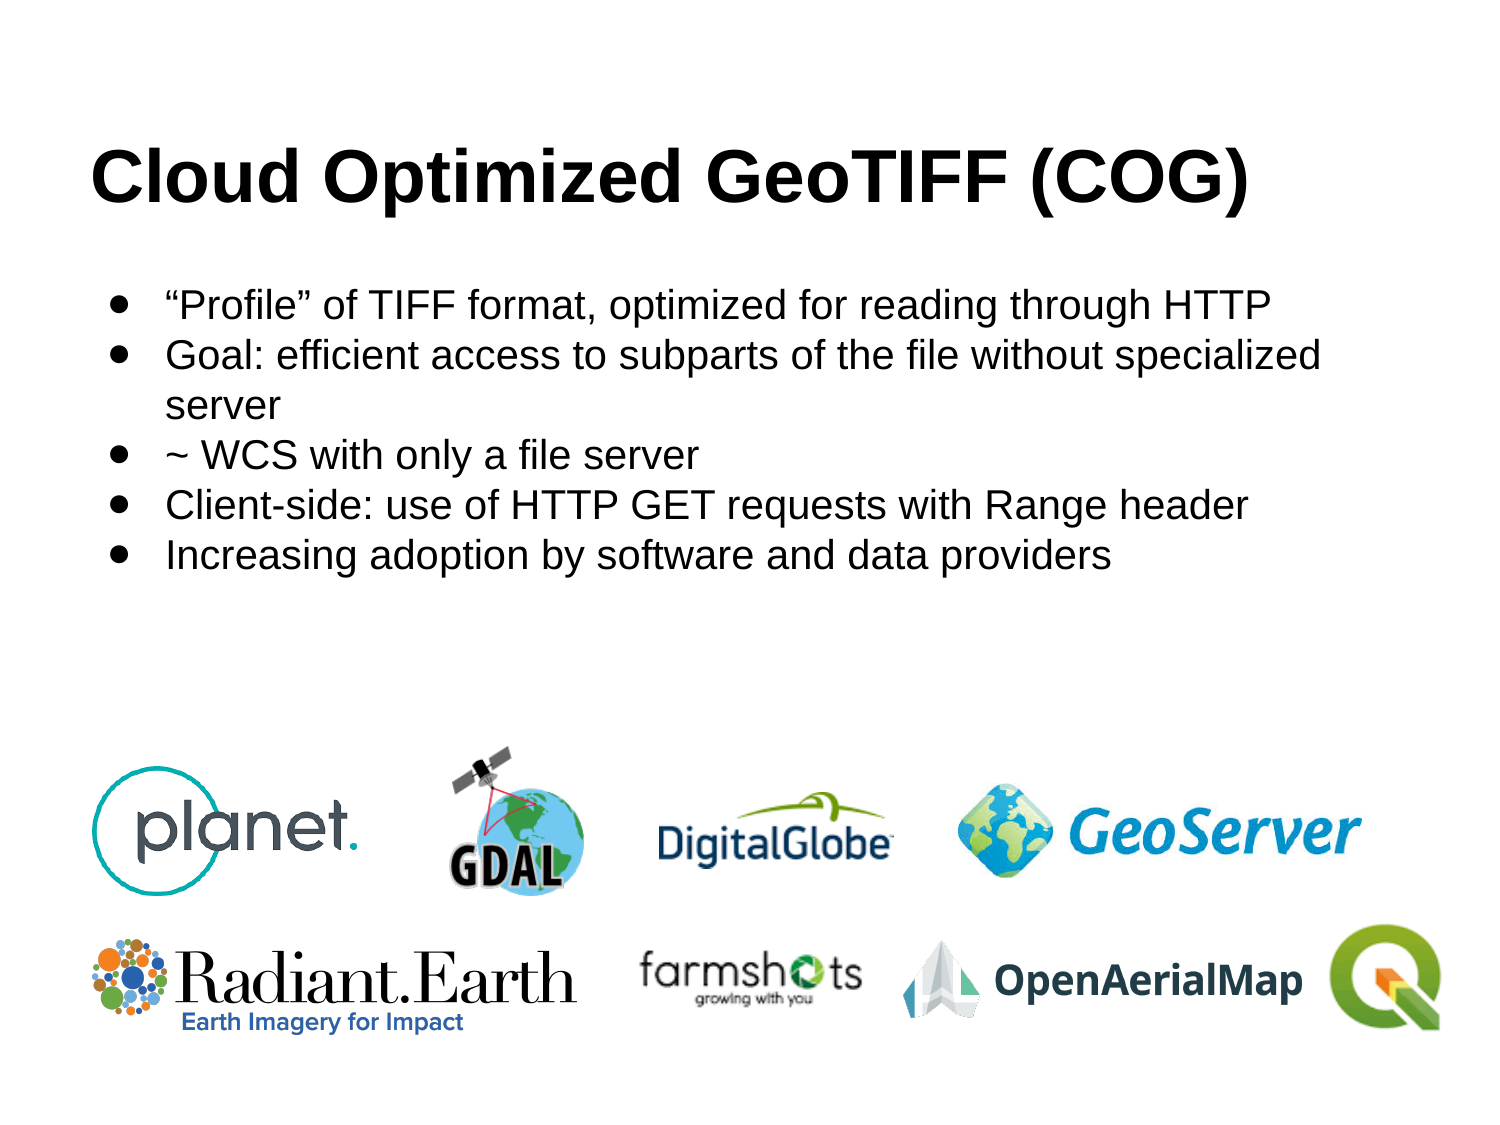

Cloud Optimized GeoTIFF (COG)
# “Profile” of TIFF format, optimized for reading through HTTP
Goal: efficient access to subparts of the file without specialized server
~ WCS with only a file server
Client-side: use of HTTP GET requests with Range header
Increasing adoption by software and data providers